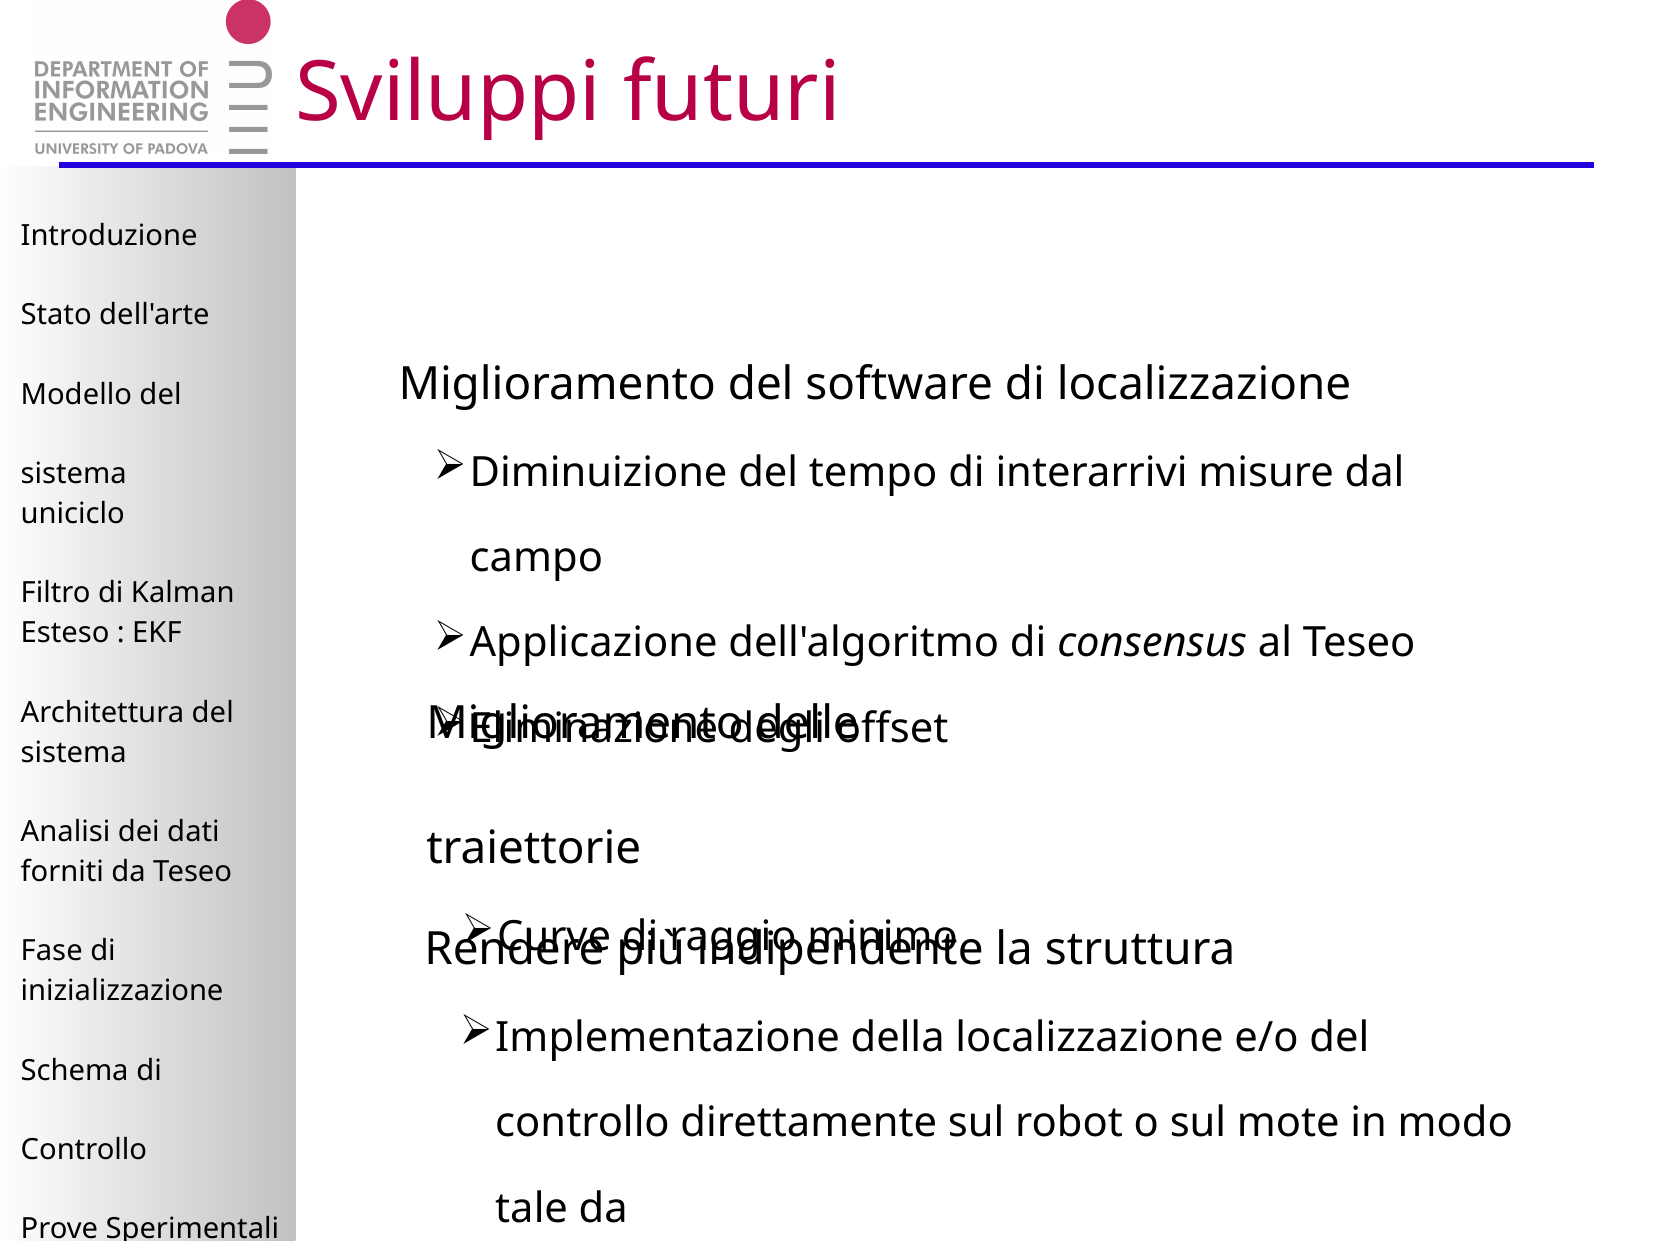

# Sviluppi futuri
Introduzione
Stato dell'arte
Modello del sistema
uniciclo
Filtro di Kalman
Esteso : EKF
Architettura del
sistema
Analisi dei dati
forniti da Teseo
Fase di
inizializzazione
Schema di Controllo
Prove Sperimentali
Conclusioni
Sviluppi futuri
Miglioramento del software di localizzazione
Diminuizione del tempo di interarrivi misure dal campo
Applicazione dell'algoritmo di consensus al Teseo
Eliminazione degli offset
Miglioramento delle traiettorie
Curve di raggio minimo
Rendere più indipendente la struttura
Implementazione della localizzazione e/o del controllo direttamente sul robot o sul mote in modo tale da